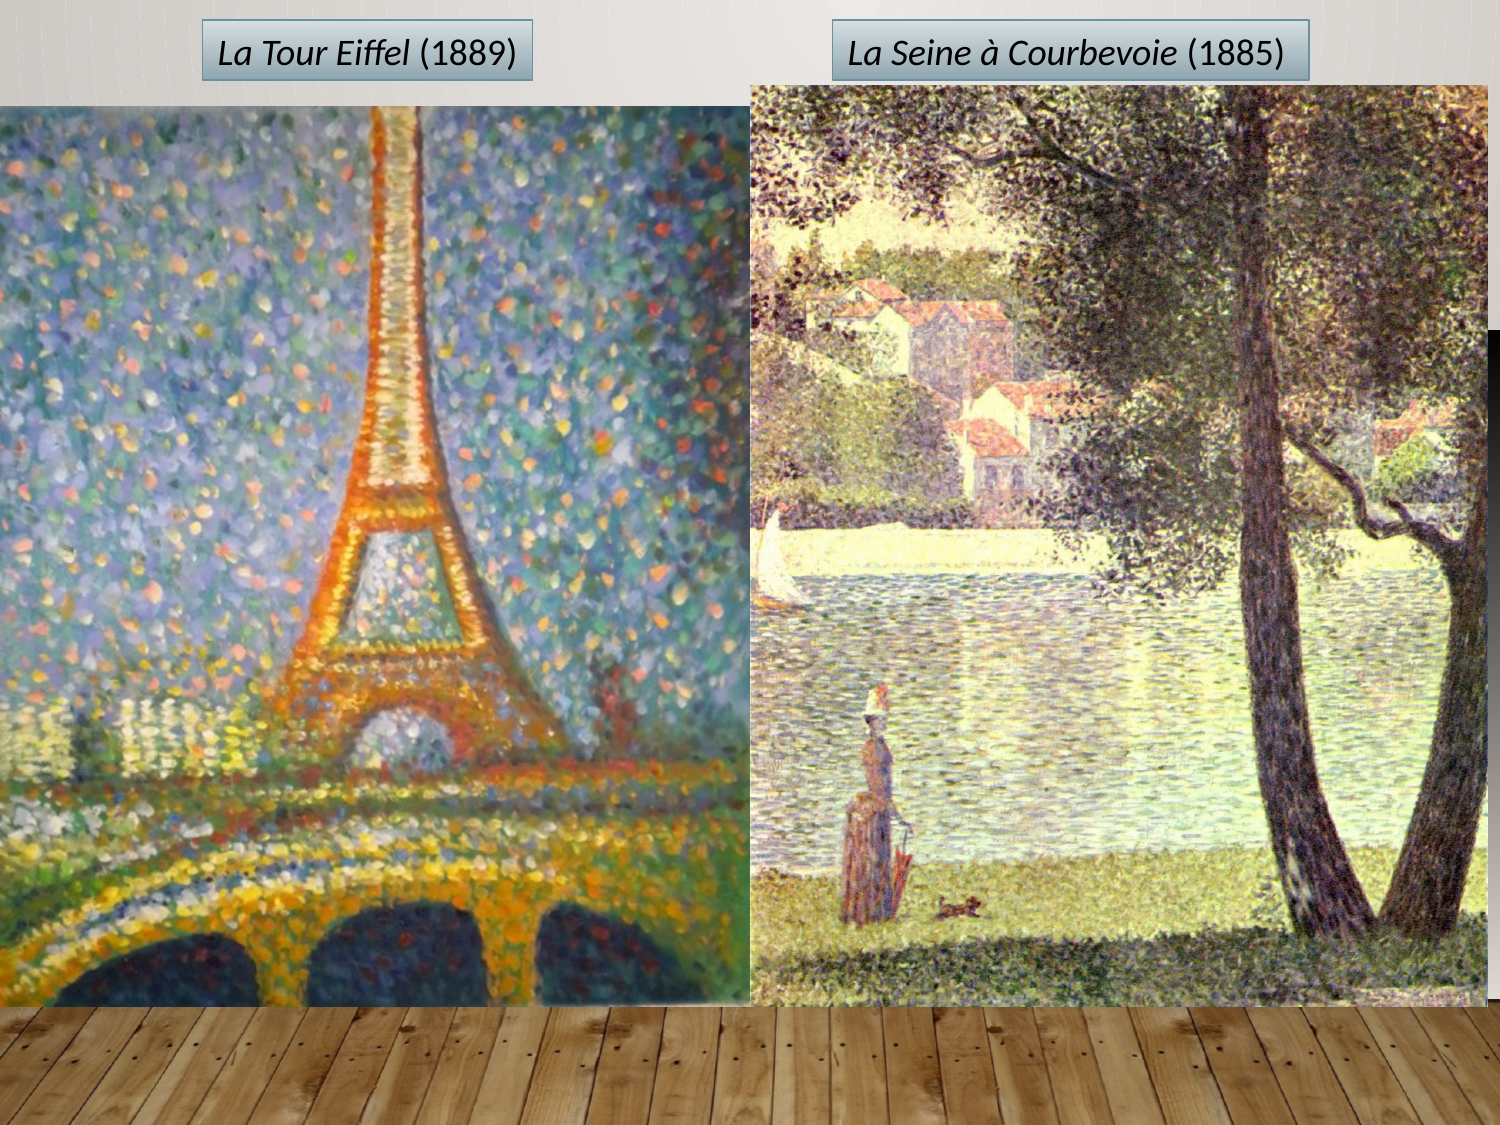

La Tour Eiffel (1889)
La Seine à Courbevoie (1885)